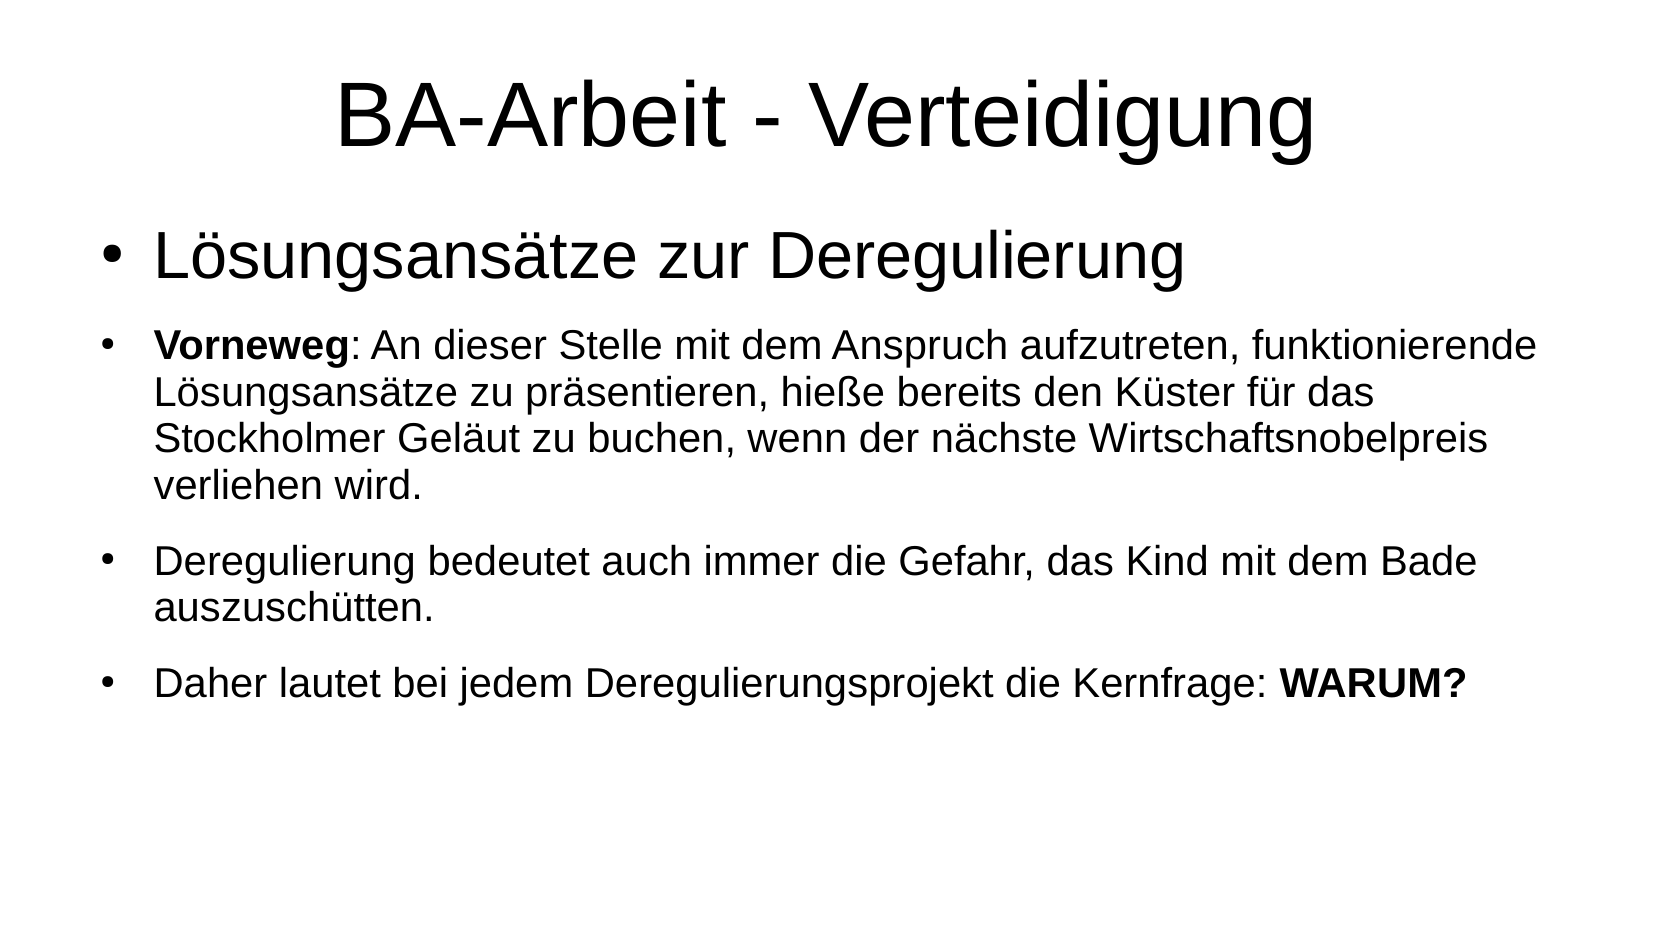

# BA-Arbeit - Verteidigung
Lösungsansätze zur Deregulierung
Vorneweg: An dieser Stelle mit dem Anspruch aufzutreten, funktionierende Lösungsansätze zu präsentieren, hieße bereits den Küster für das Stockholmer Geläut zu buchen, wenn der nächste Wirtschaftsnobelpreis verliehen wird.
Deregulierung bedeutet auch immer die Gefahr, das Kind mit dem Bade auszuschütten.
Daher lautet bei jedem Deregulierungsprojekt die Kernfrage: WARUM?